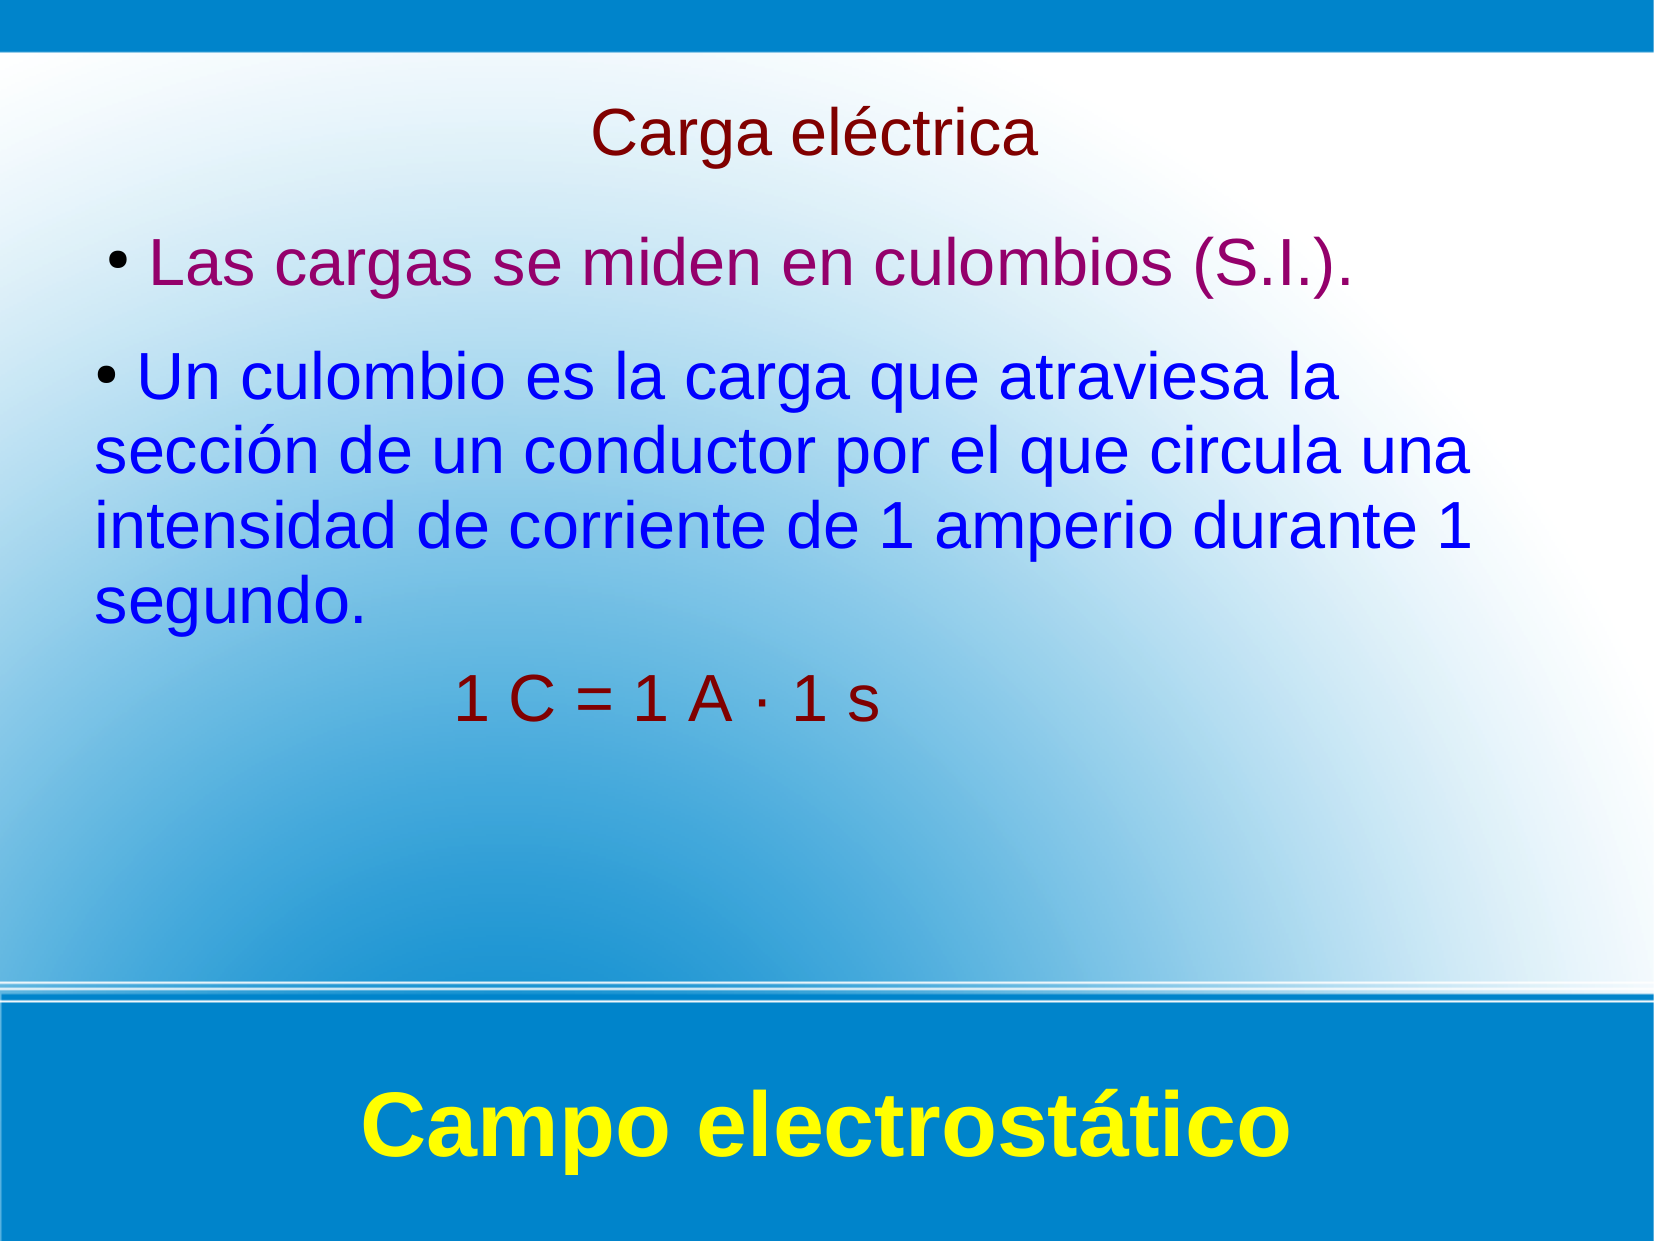

Carga eléctrica
 Las cargas se miden en culombios (S.I.).
 Un culombio es la carga que atraviesa la sección de un conductor por el que circula una intensidad de corriente de 1 amperio durante 1 segundo.
1 C = 1 A · 1 s
# Campo electrostático